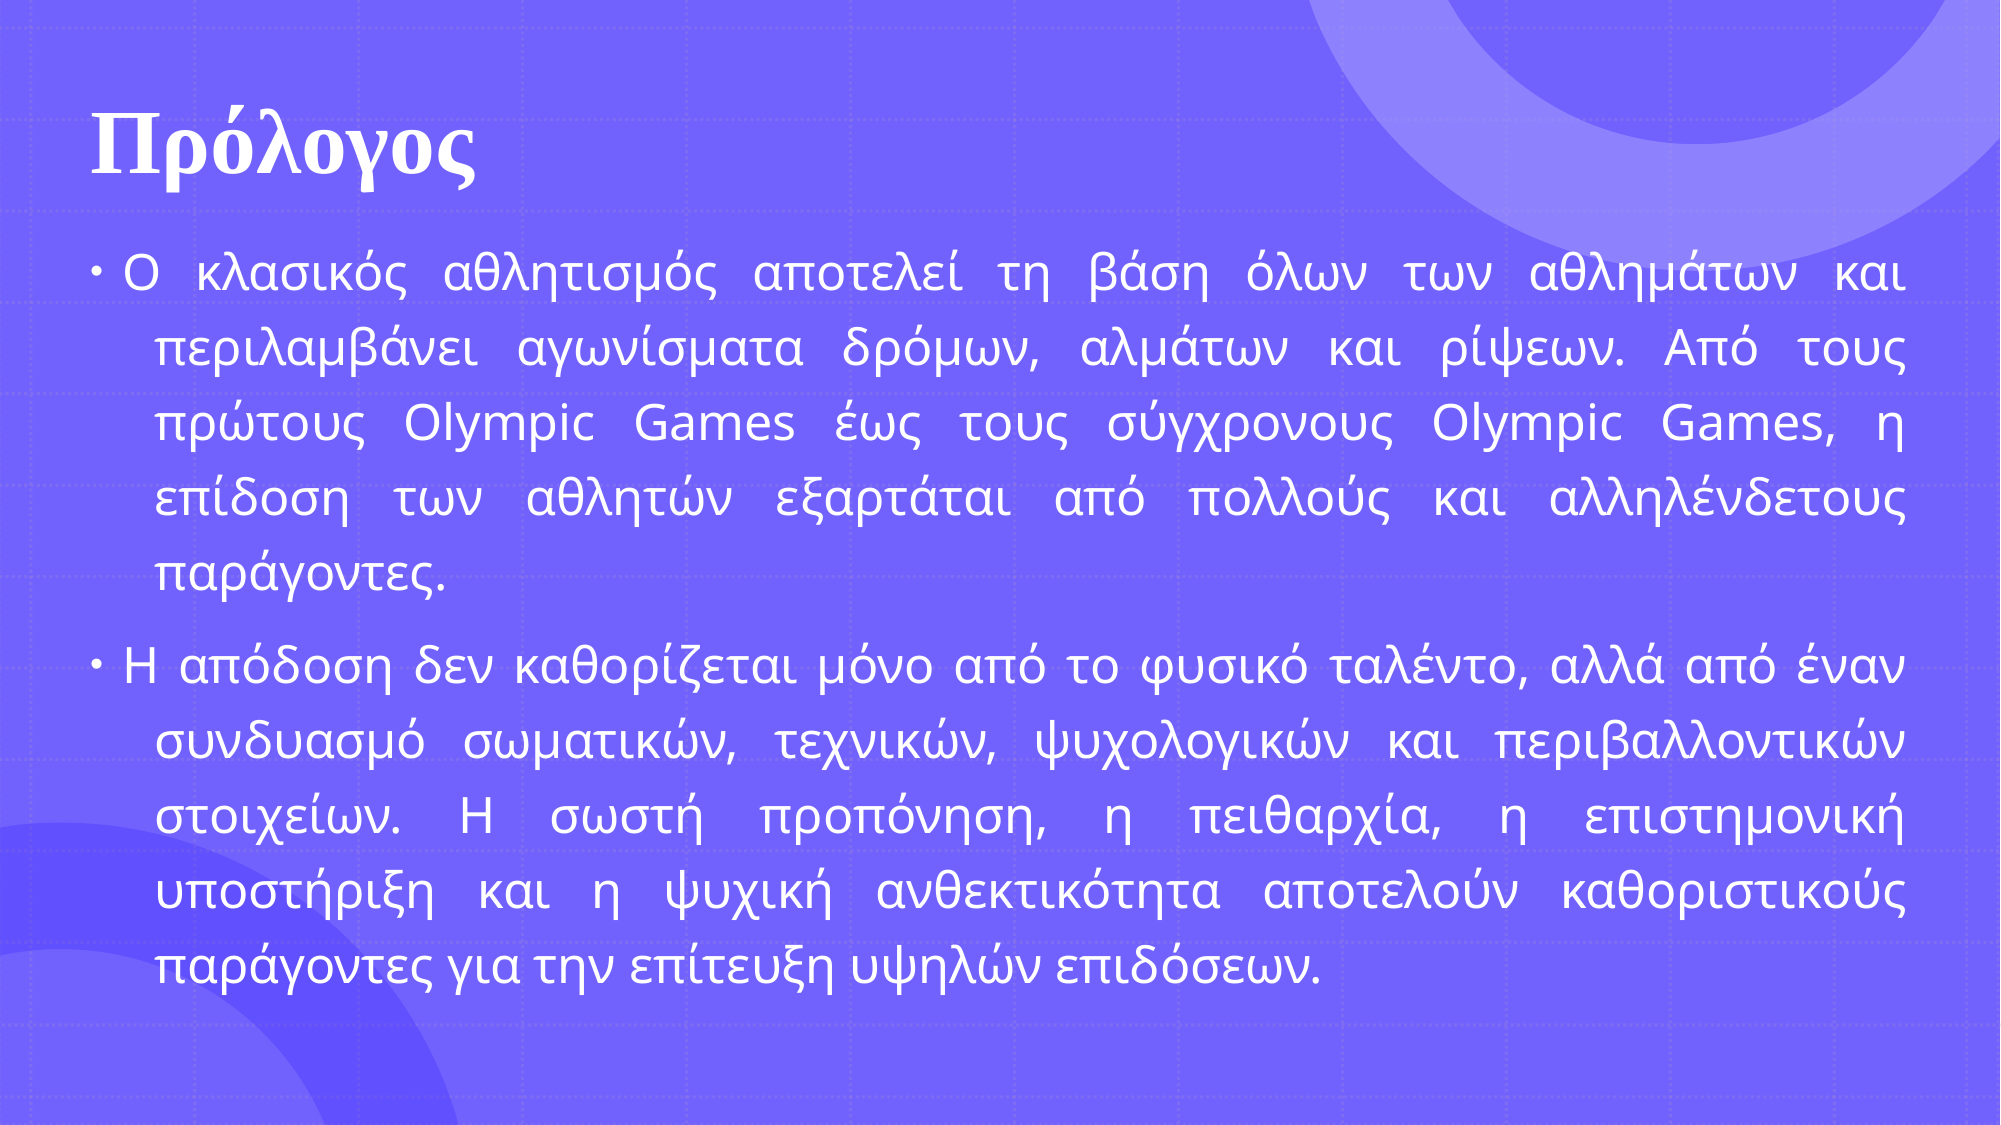

# Πρόλογος
Ο κλασικός αθλητισμός αποτελεί τη βάση όλων των αθλημάτων και περιλαμβάνει αγωνίσματα δρόμων, αλμάτων και ρίψεων. Από τους πρώτους Olympic Games έως τους σύγχρονους Olympic Games, η επίδοση των αθλητών εξαρτάται από πολλούς και αλληλένδετους παράγοντες.
Η απόδοση δεν καθορίζεται μόνο από το φυσικό ταλέντο, αλλά από έναν συνδυασμό σωματικών, τεχνικών, ψυχολογικών και περιβαλλοντικών στοιχείων. Η σωστή προπόνηση, η πειθαρχία, η επιστημονική υποστήριξη και η ψυχική ανθεκτικότητα αποτελούν καθοριστικούς παράγοντες για την επίτευξη υψηλών επιδόσεων.